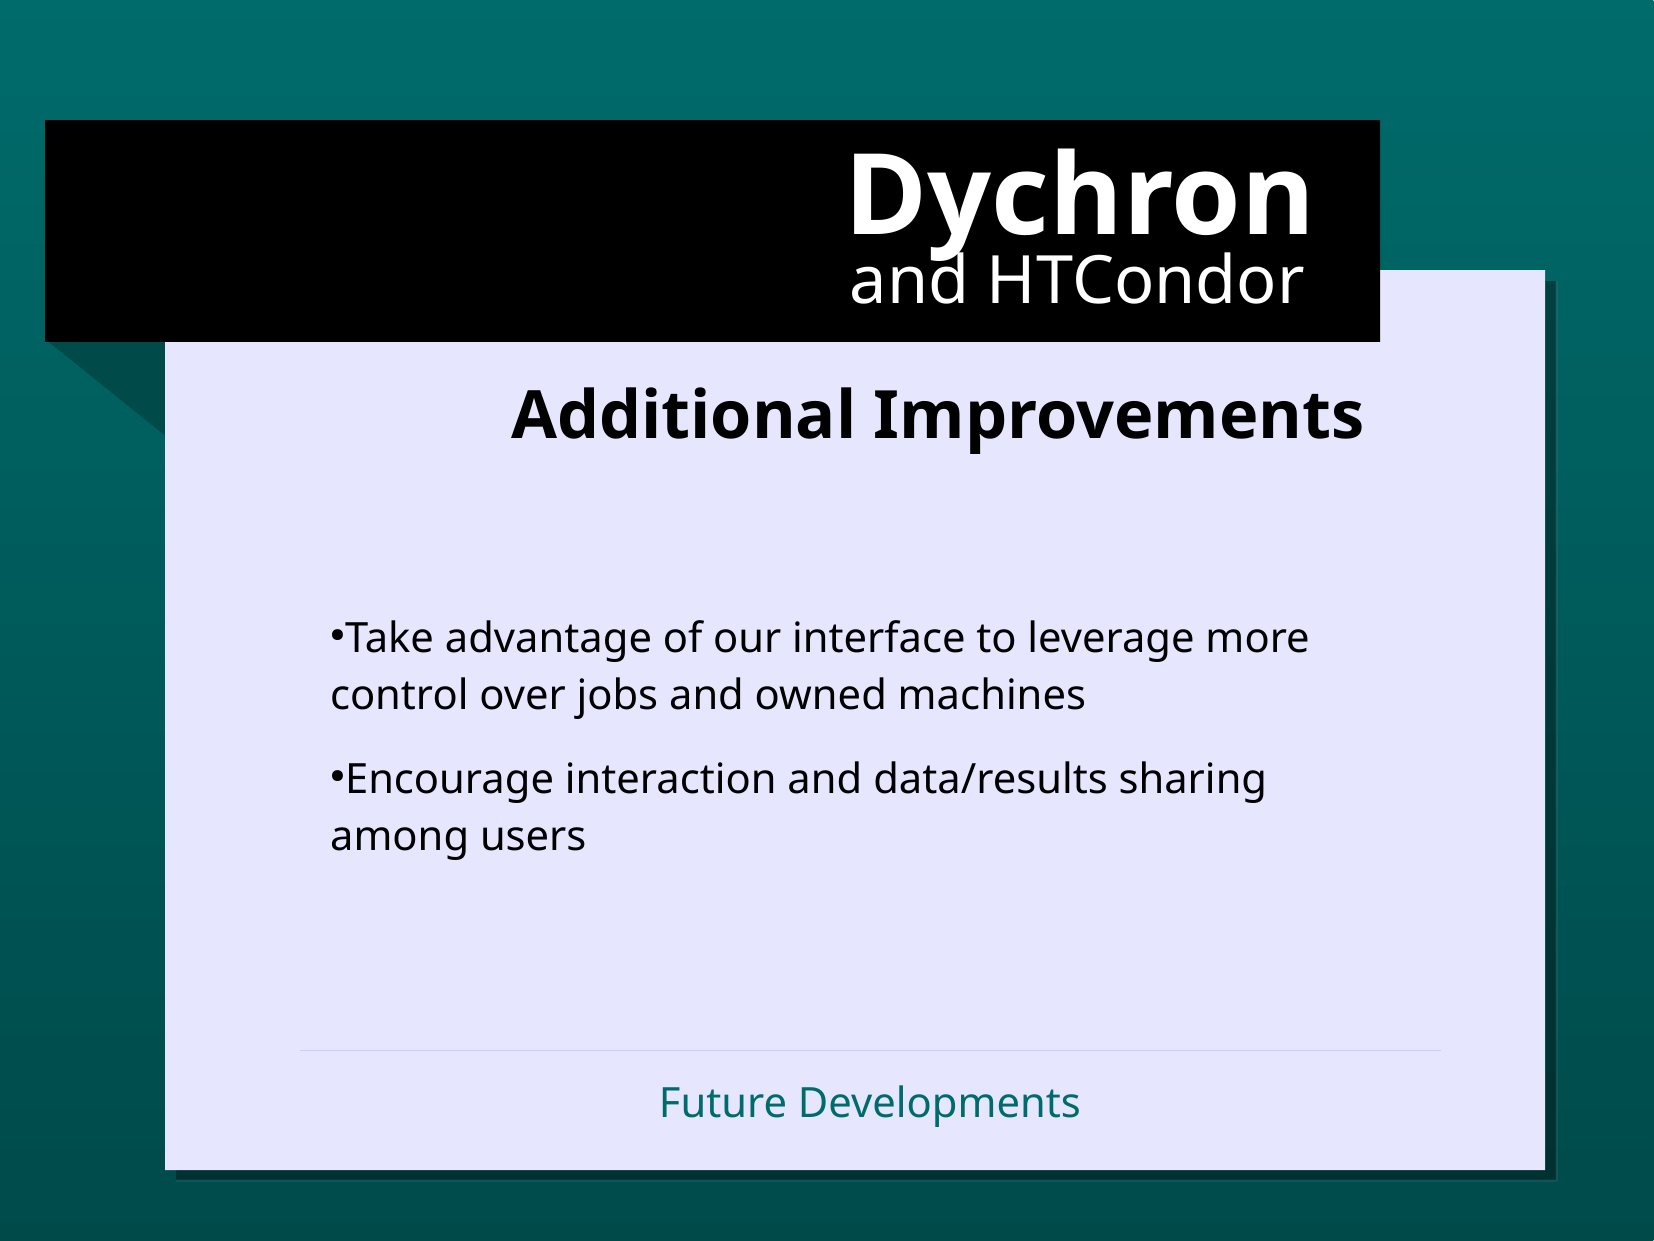

# Dychron
and HTCondor
Additional Improvements
Take advantage of our interface to leverage more control over jobs and owned machines
Encourage interaction and data/results sharing among users
Future Developments